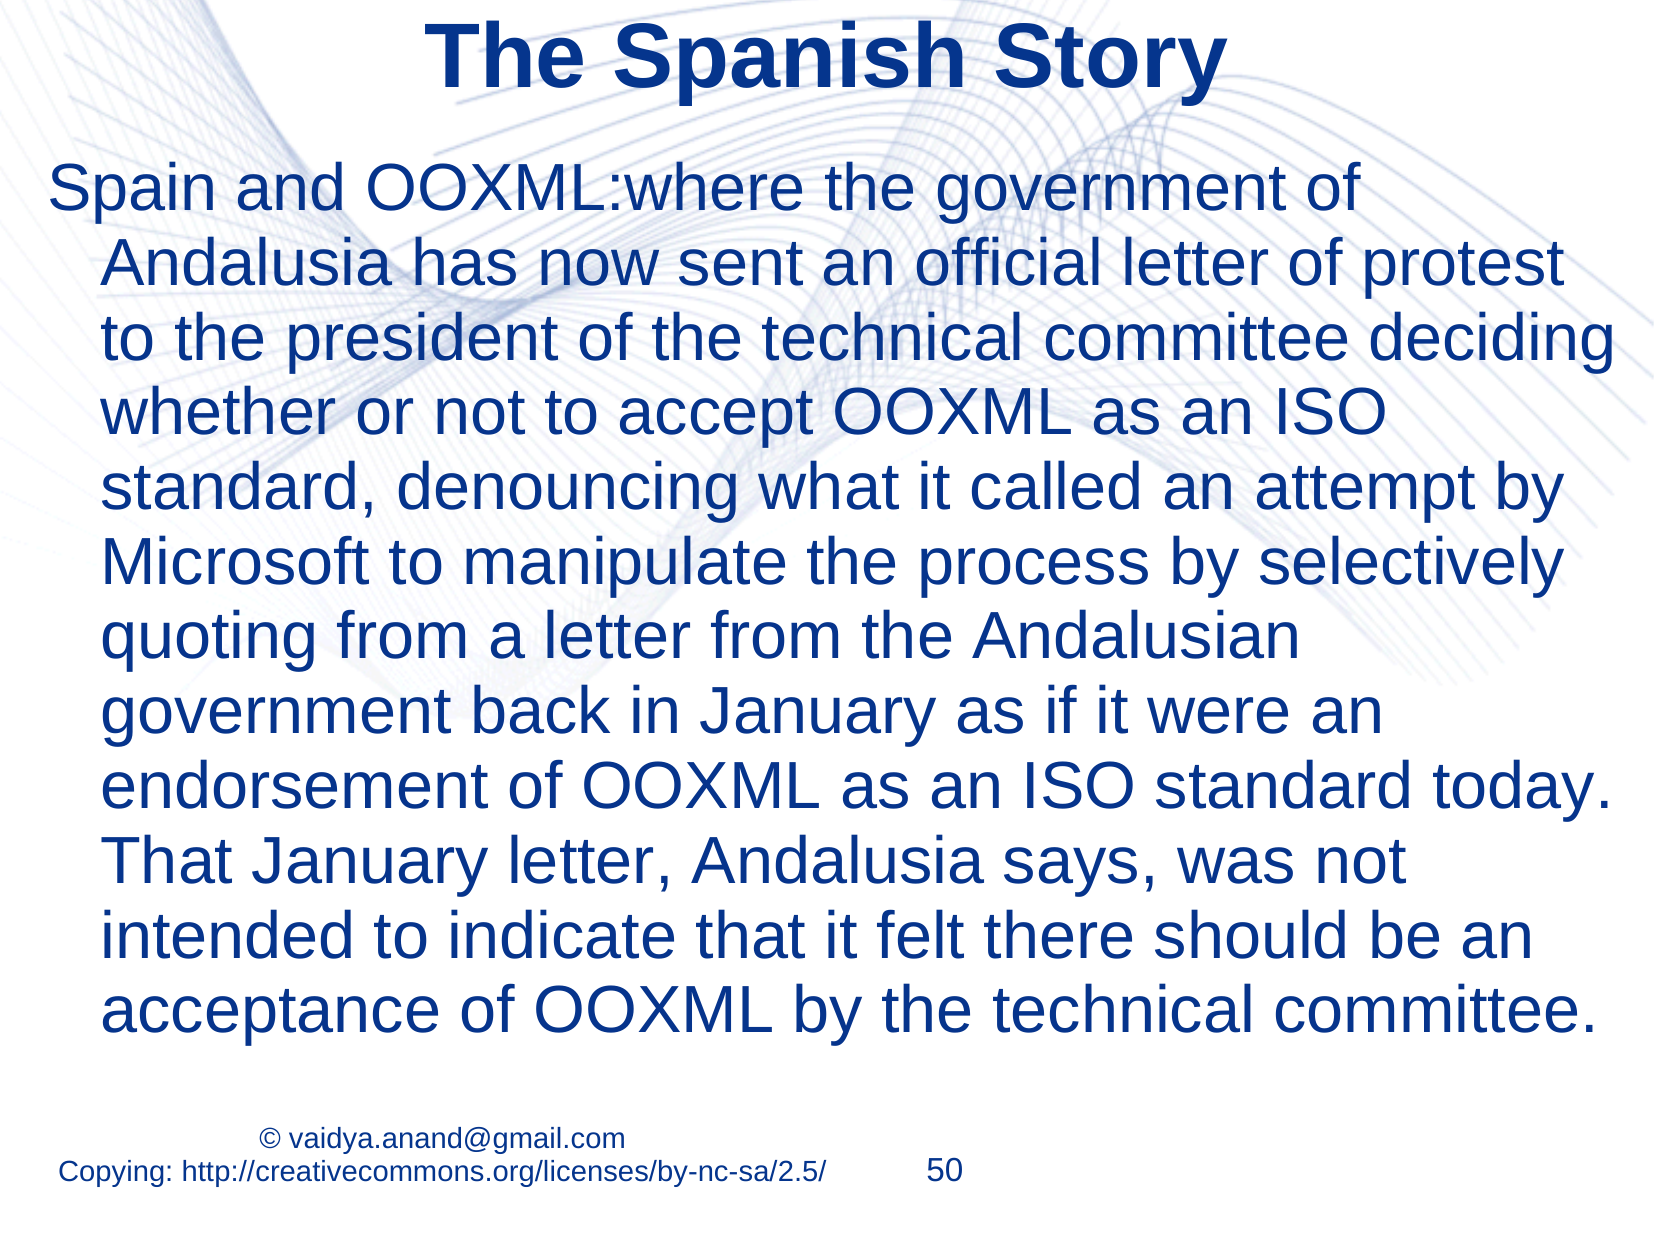

# The Spanish Story
Spain and OOXML:where the government of Andalusia has now sent an official letter of protest to the president of the technical committee deciding whether or not to accept OOXML as an ISO standard, denouncing what it called an attempt by Microsoft to manipulate the process by selectively quoting from a letter from the Andalusian government back in January as if it were an endorsement of OOXML as an ISO standard today. That January letter, Andalusia says, was not intended to indicate that it felt there should be an acceptance of OOXML by the technical committee.
http://www.broffice.org
50